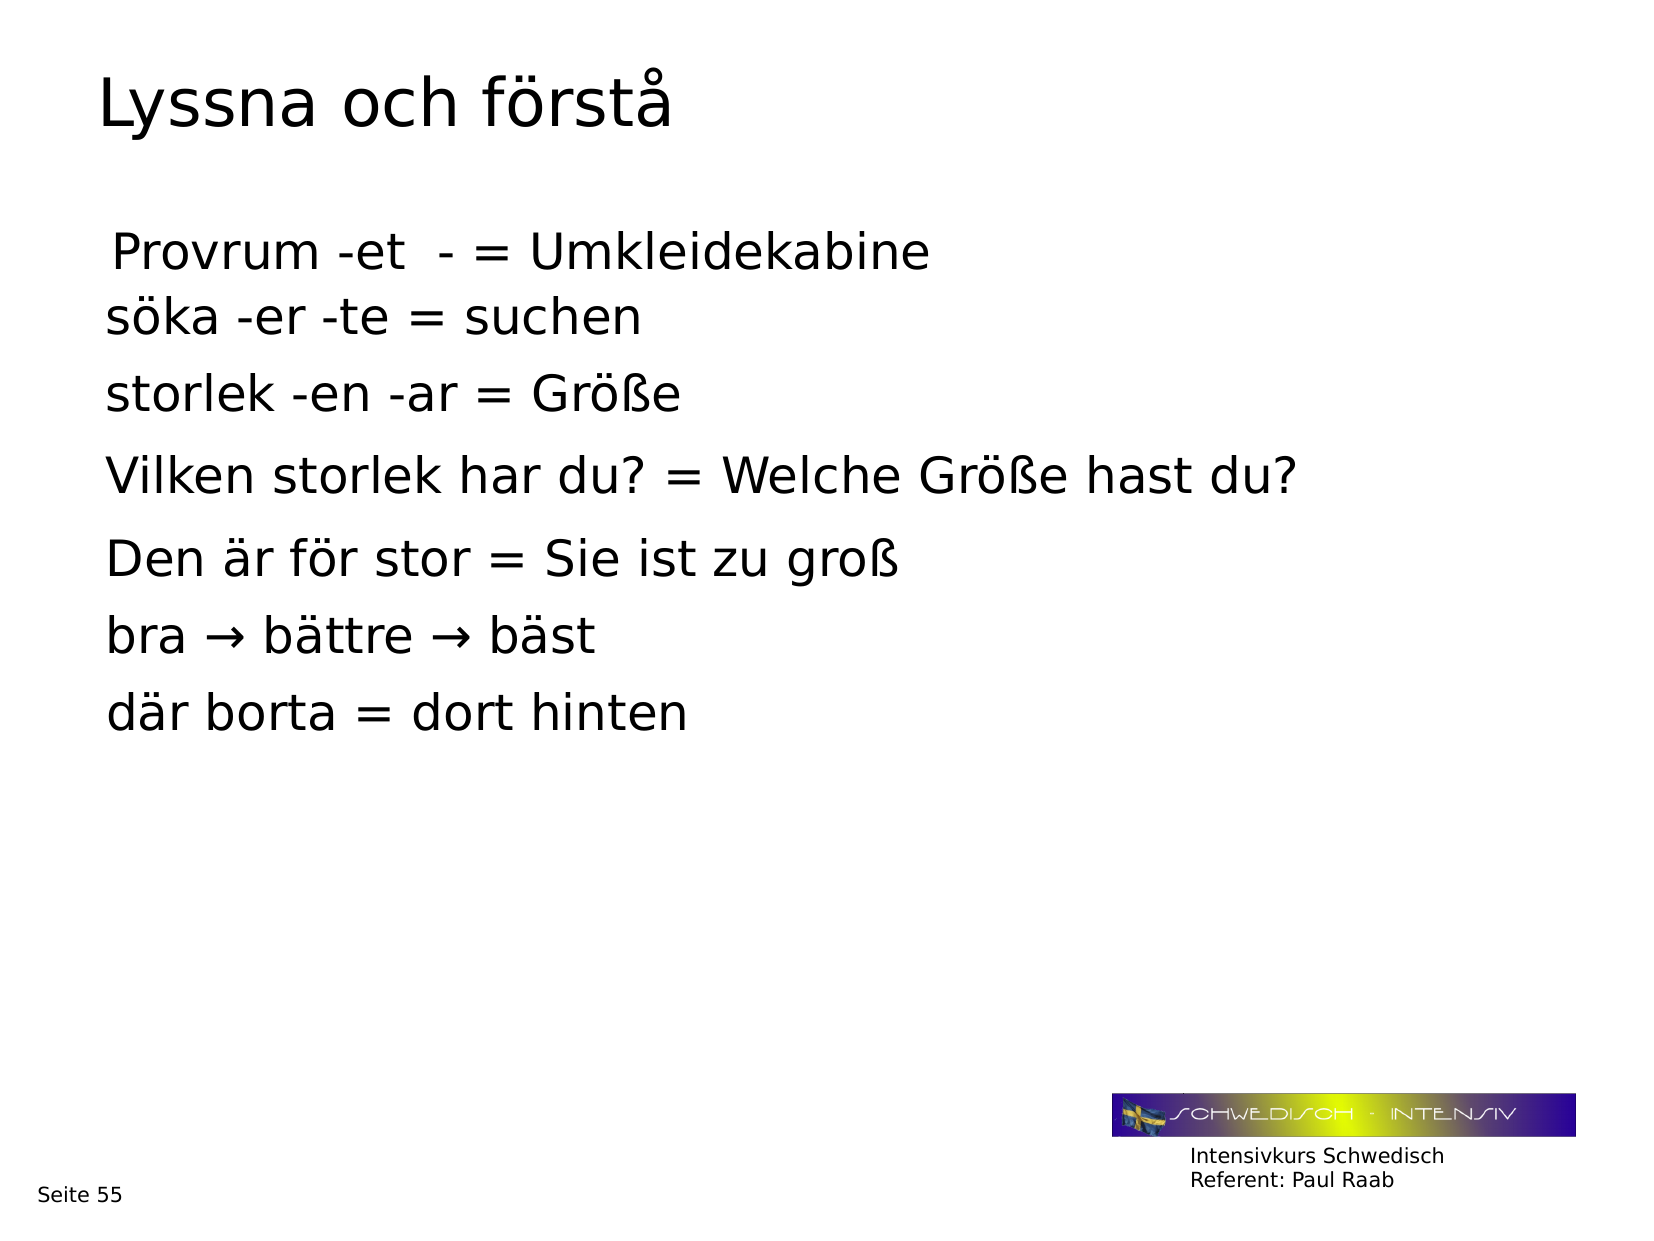

Lyssna och förstå
Provrum -et - = Umkleidekabine
söka -er -te = suchen
storlek -en -ar = Größe
Vilken storlek har du? = Welche Größe hast du?
Den är för stor = Sie ist zu groß
bra → bättre → bäst
där borta = dort hinten